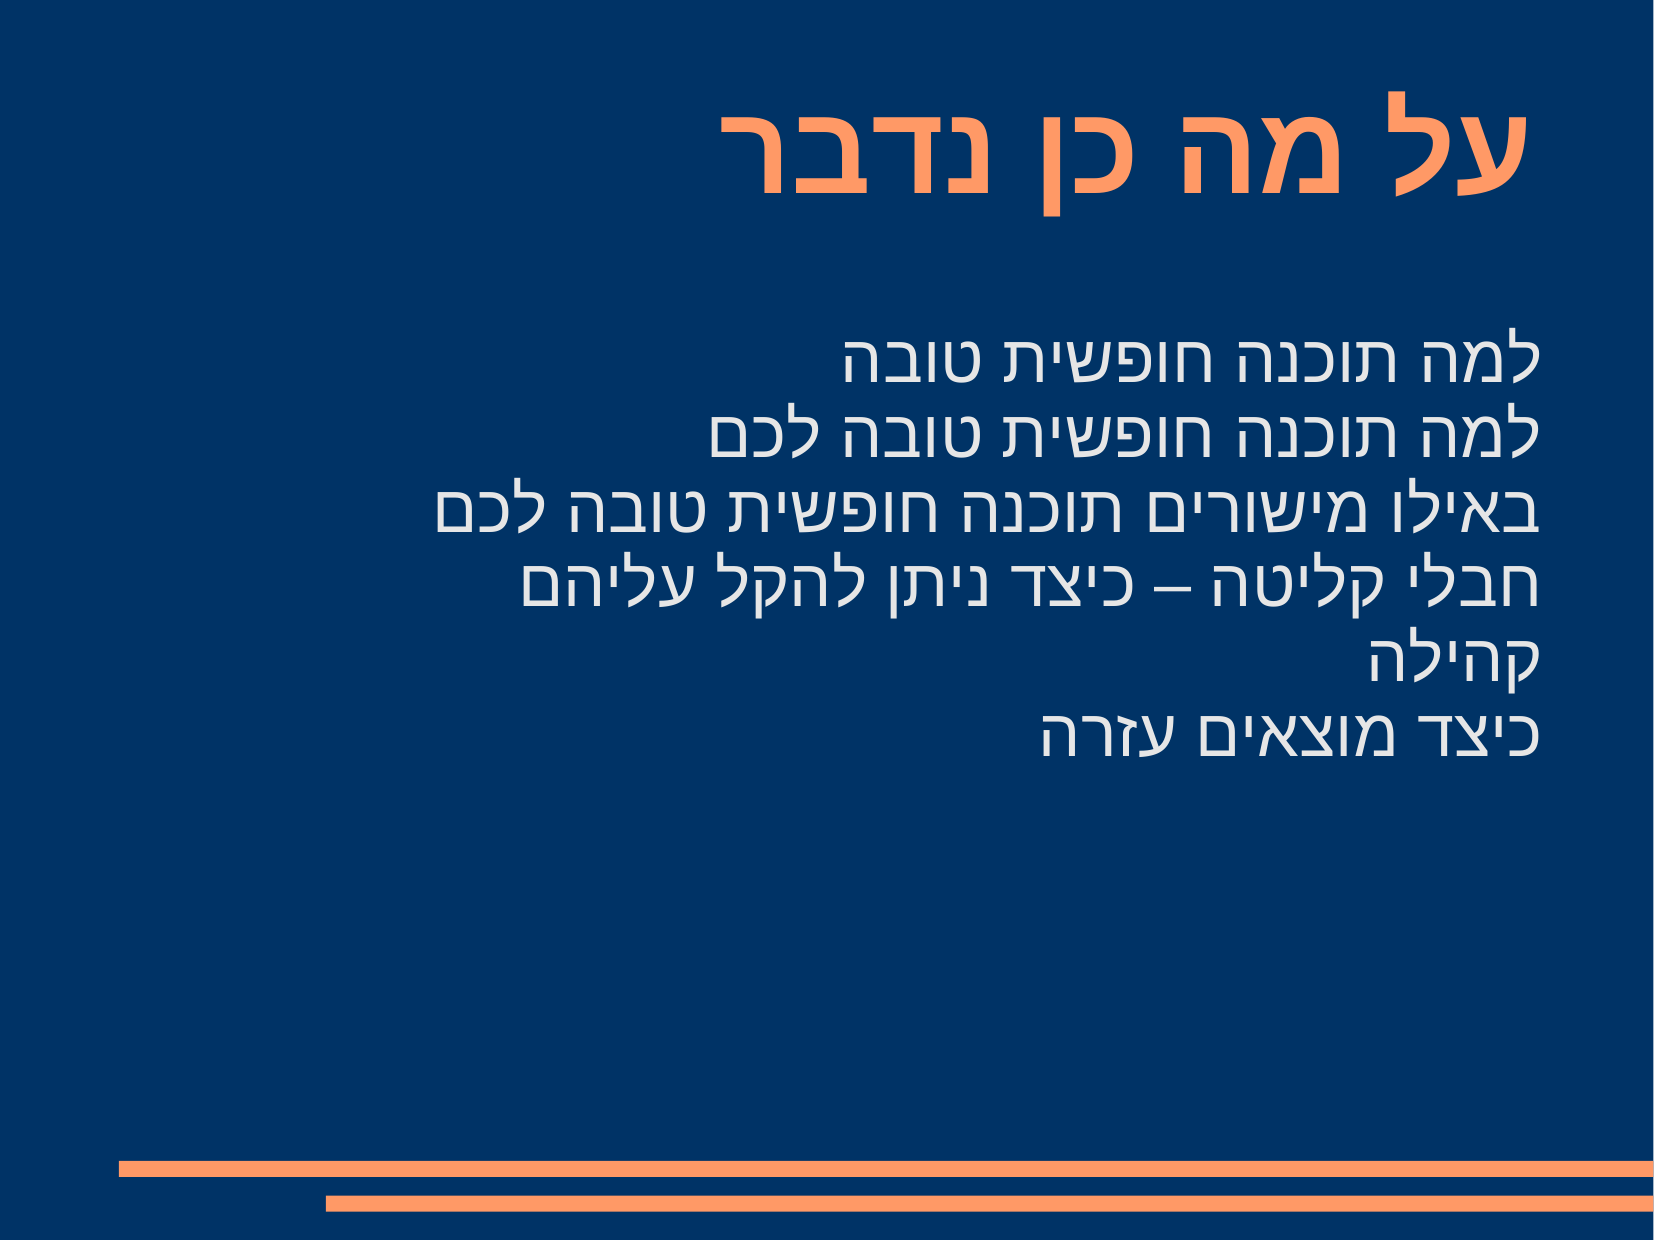

# על מה כן נדבר
למה תוכנה חופשית טובה
למה תוכנה חופשית טובה לכם
באילו מישורים תוכנה חופשית טובה לכם
חבלי קליטה – כיצד ניתן להקל עליהם
קהילה
כיצד מוצאים עזרה